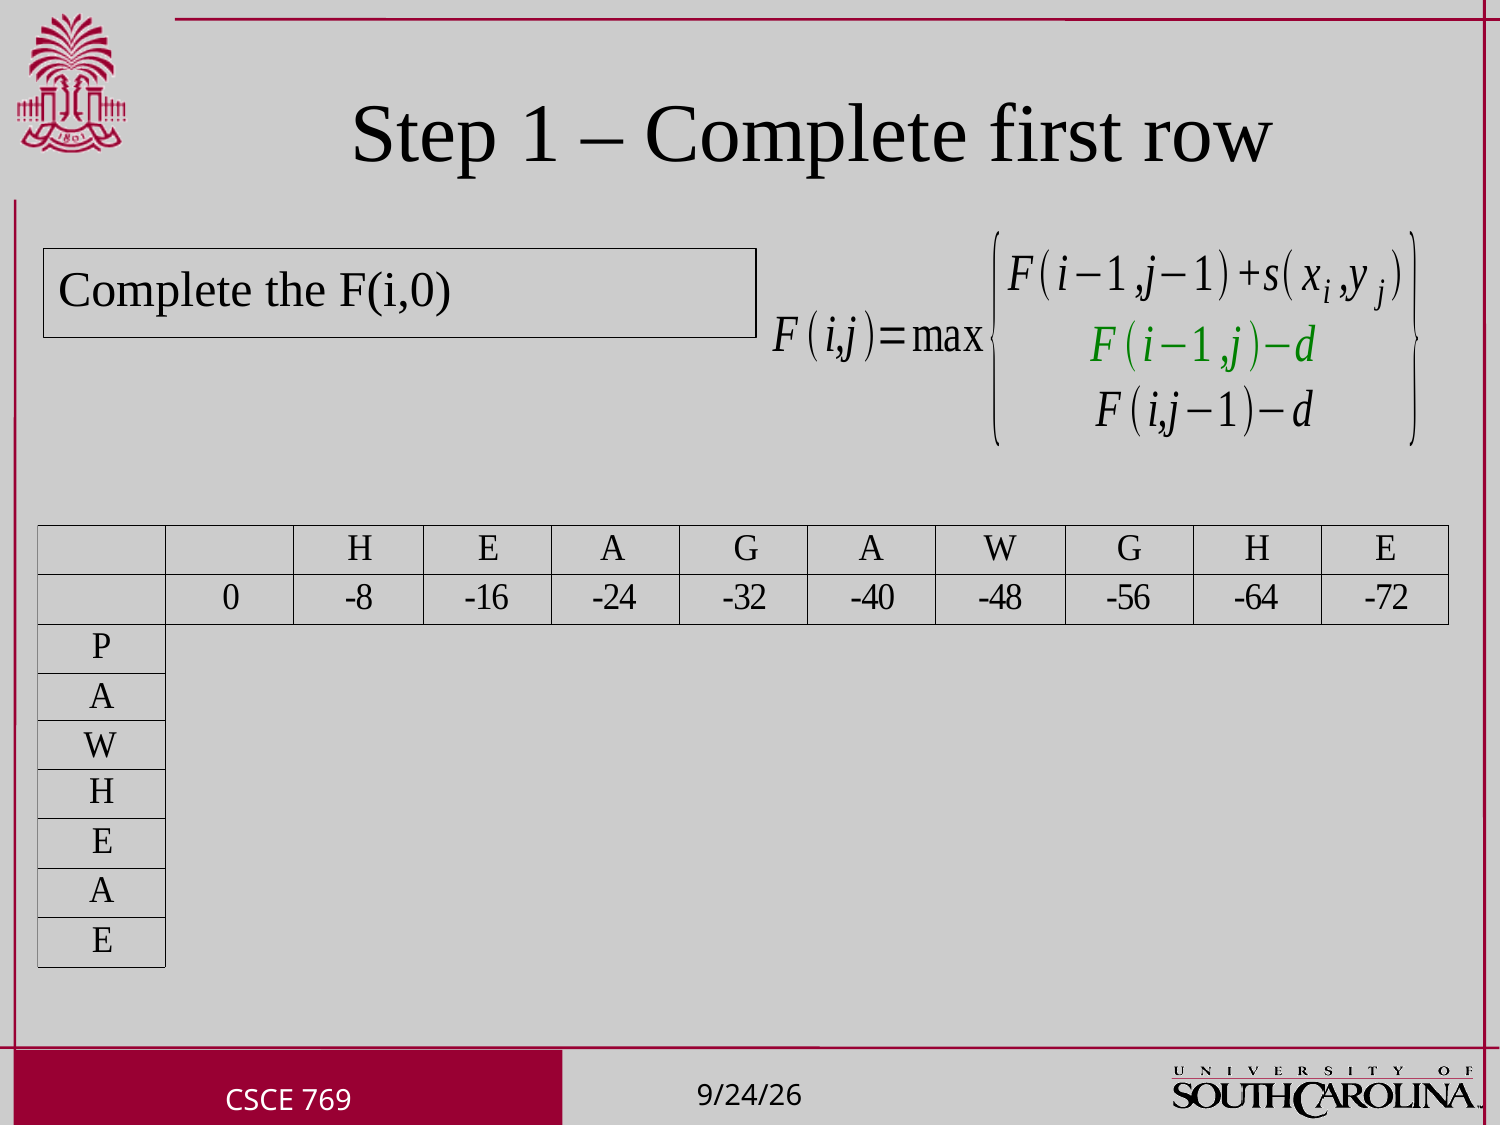

# Step 1 – Complete first row
Complete the F(i,0)